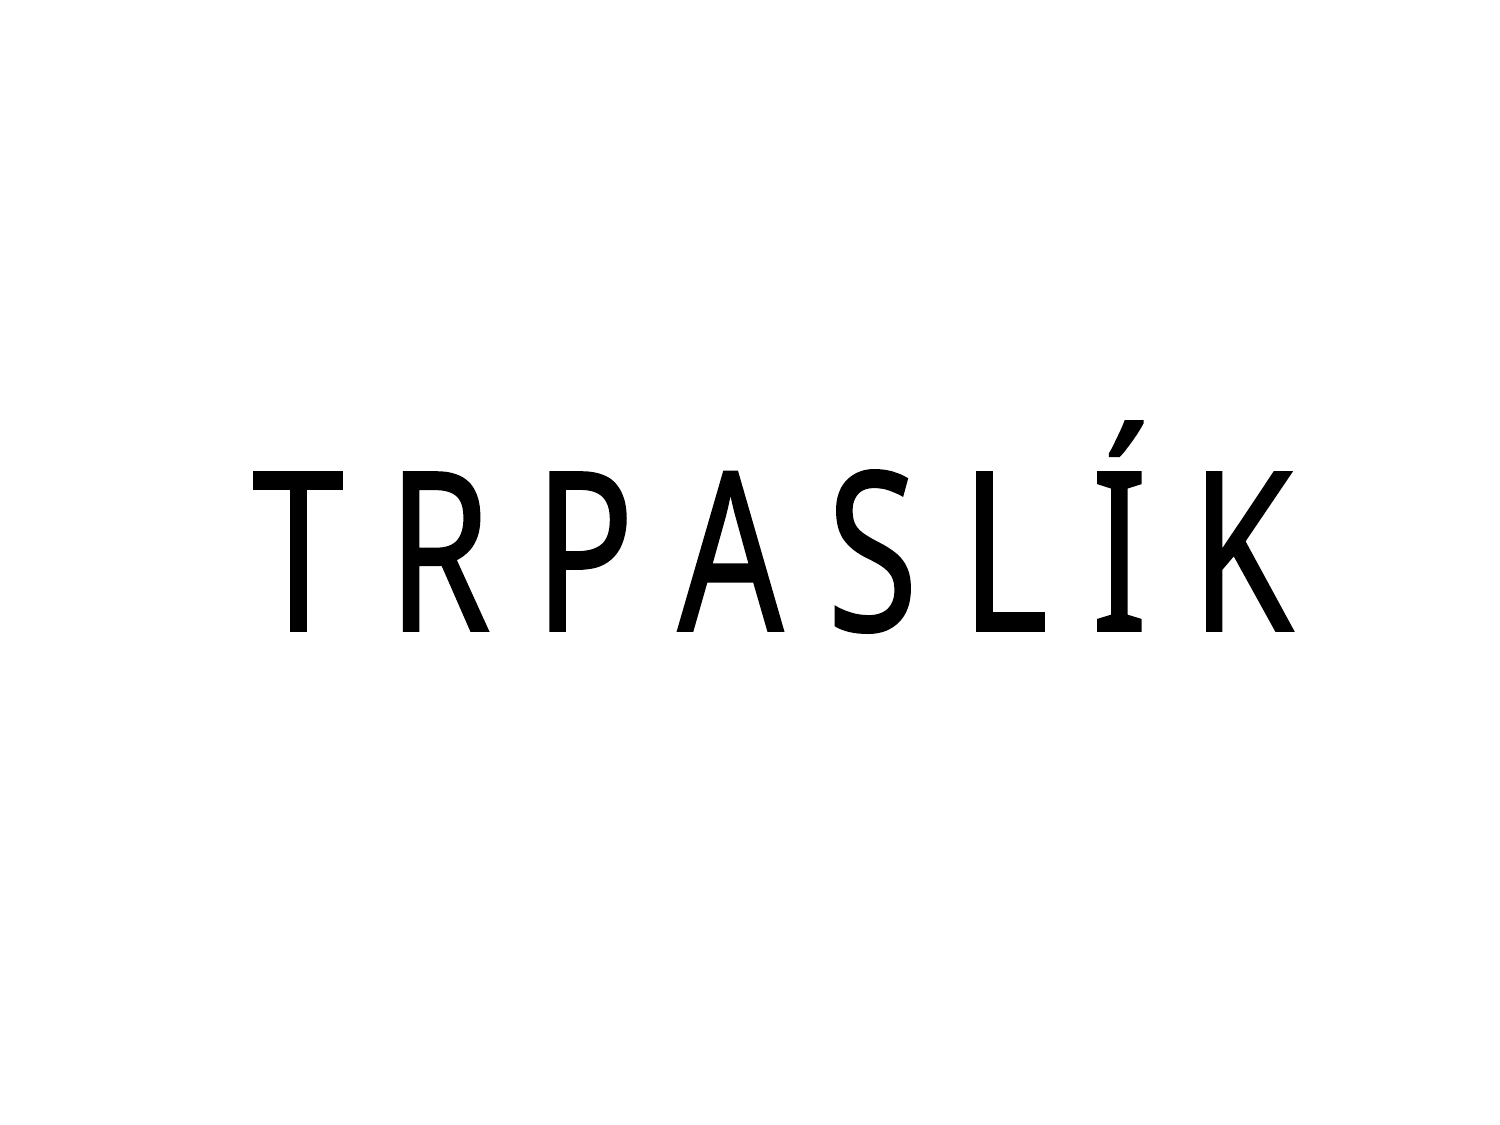

T R P A S L Í K